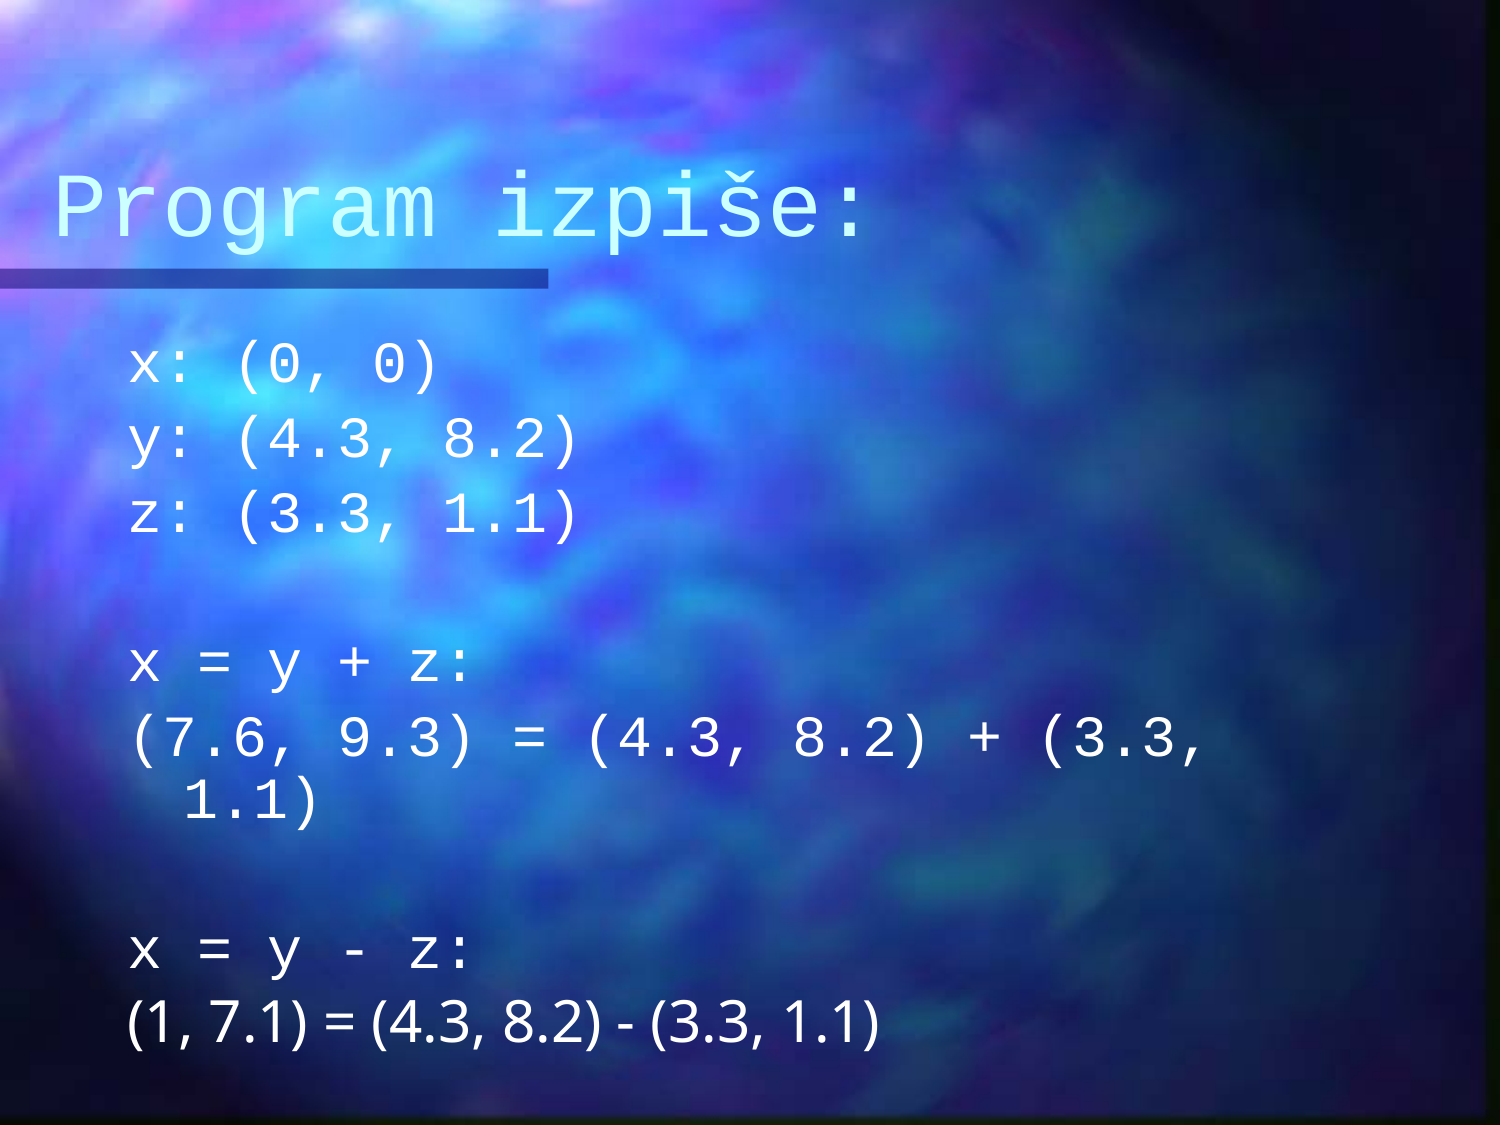

# Program izpiše:
x: (0, 0)
y: (4.3, 8.2)
z: (3.3, 1.1)
x = y + z:
(7.6, 9.3) = (4.3, 8.2) + (3.3, 1.1)
x = y - z:
(1, 7.1) = (4.3, 8.2) - (3.3, 1.1)